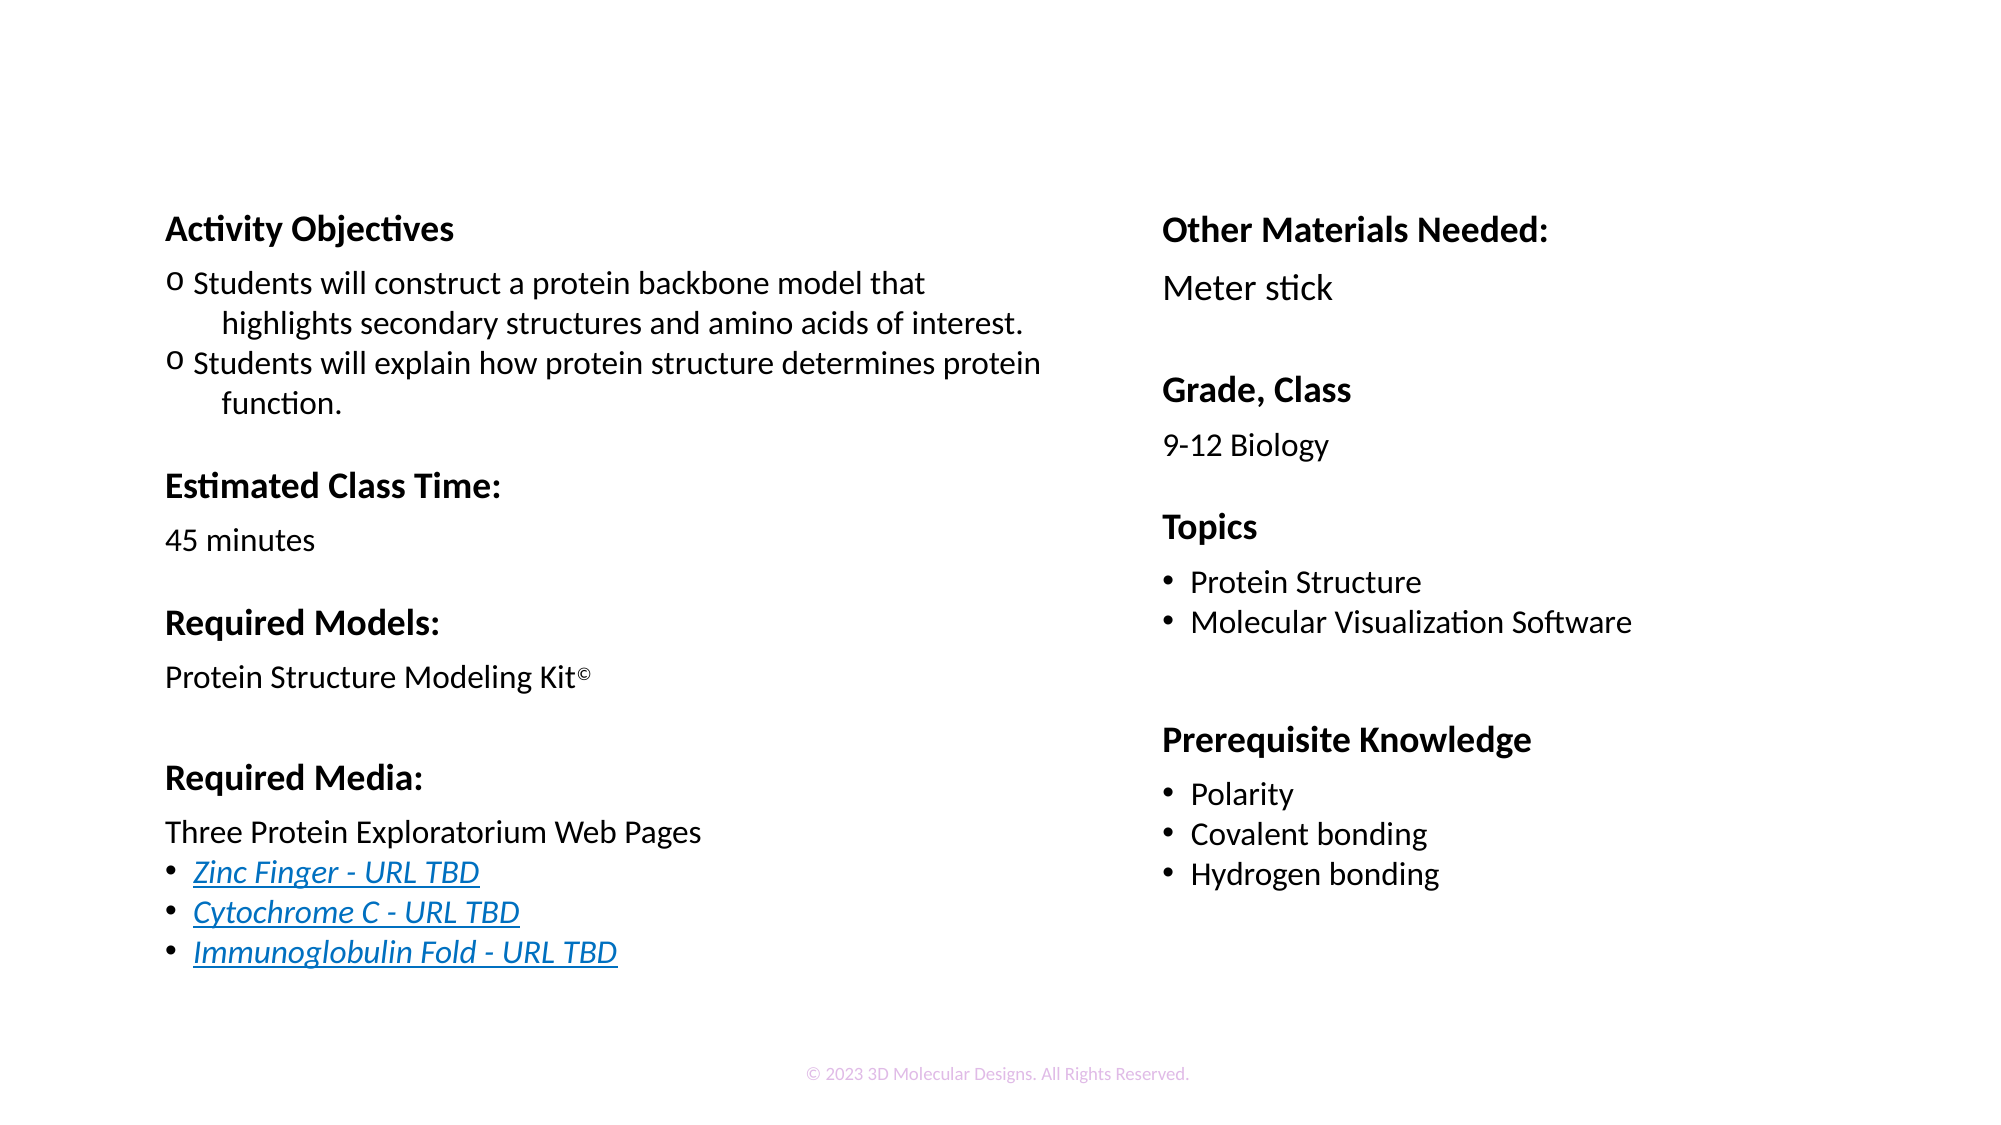

Teacher Guide - Overview
Activity Objectives
Students will construct a protein backbone model that highlights secondary structures and amino acids of interest.
Students will explain how protein structure determines protein function.
Estimated Class Time:
45 minutes
Required Models:
Protein Structure Modeling Kit©
Required Media:
Three Protein Exploratorium Web Pages
Zinc Finger - URL TBD
Cytochrome C - URL TBD
Immunoglobulin Fold - URL TBD
Other Materials Needed:
Meter stick
Grade, Class
9-12 Biology
Topics
Protein Structure
Molecular Visualization Software
Prerequisite Knowledge
Polarity
Covalent bonding
Hydrogen bonding
© 2023 3D Molecular Designs. All Rights Reserved.